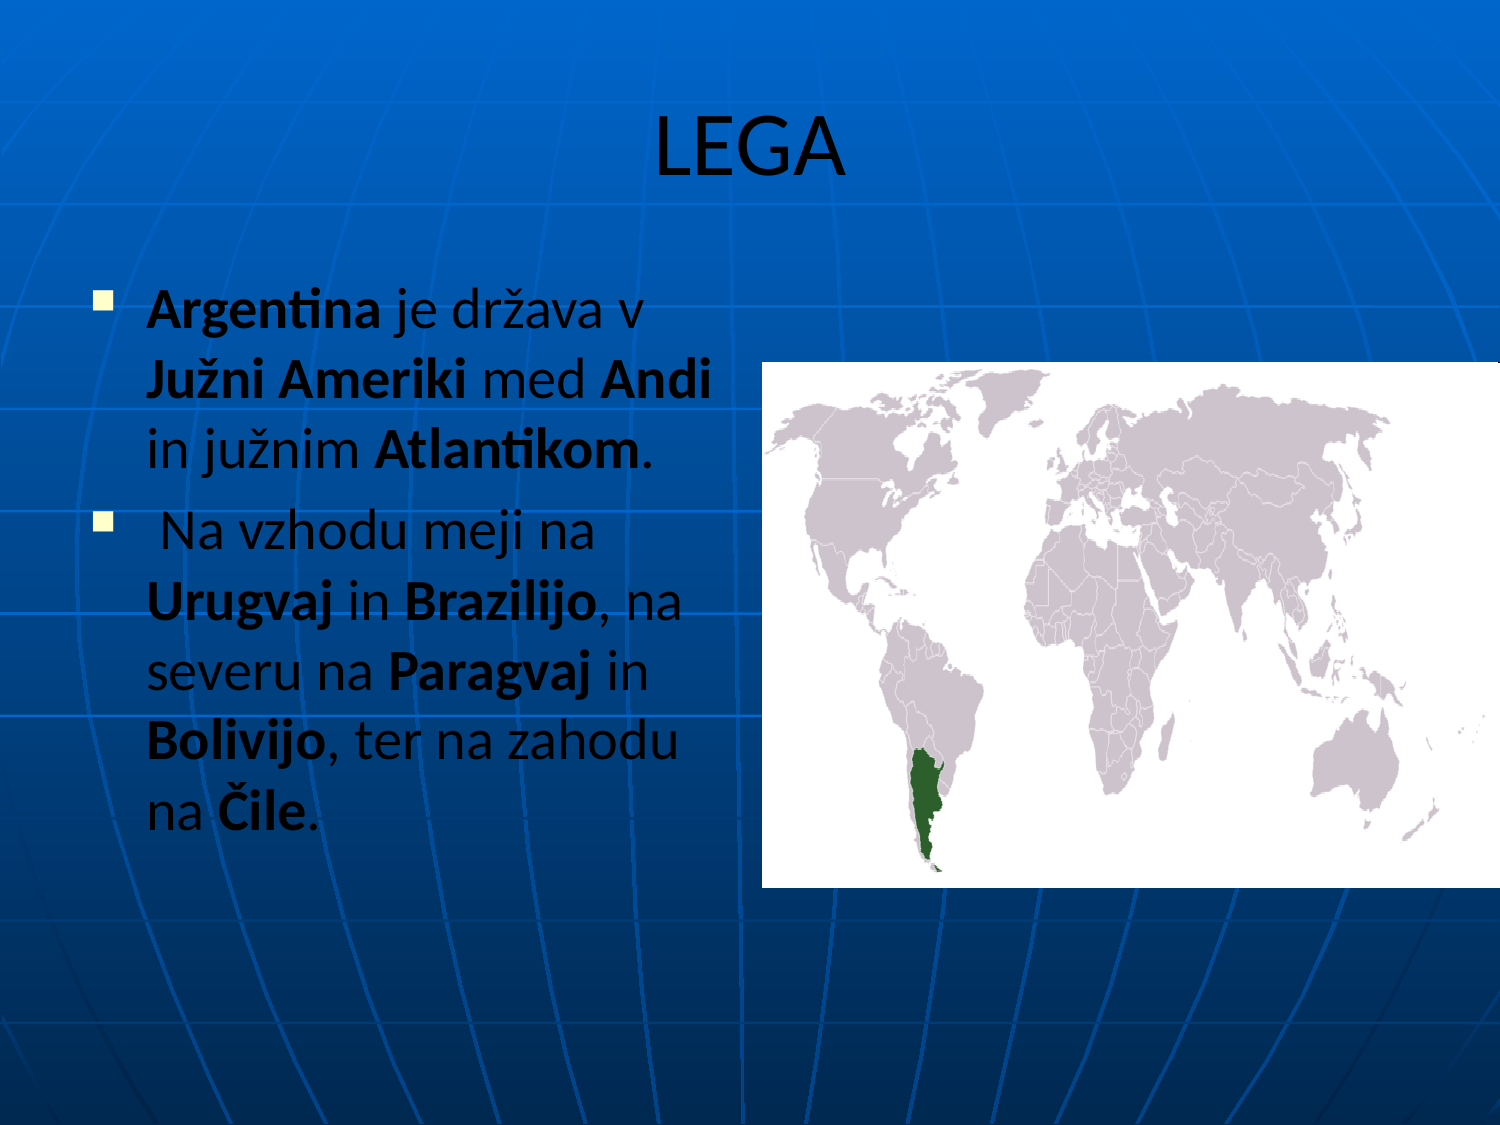

# LEGA
Argentina je država v Južni Ameriki med Andi in južnim Atlantikom.
 Na vzhodu meji na Urugvaj in Brazilijo, na severu na Paragvaj in Bolivijo, ter na zahodu na Čile.